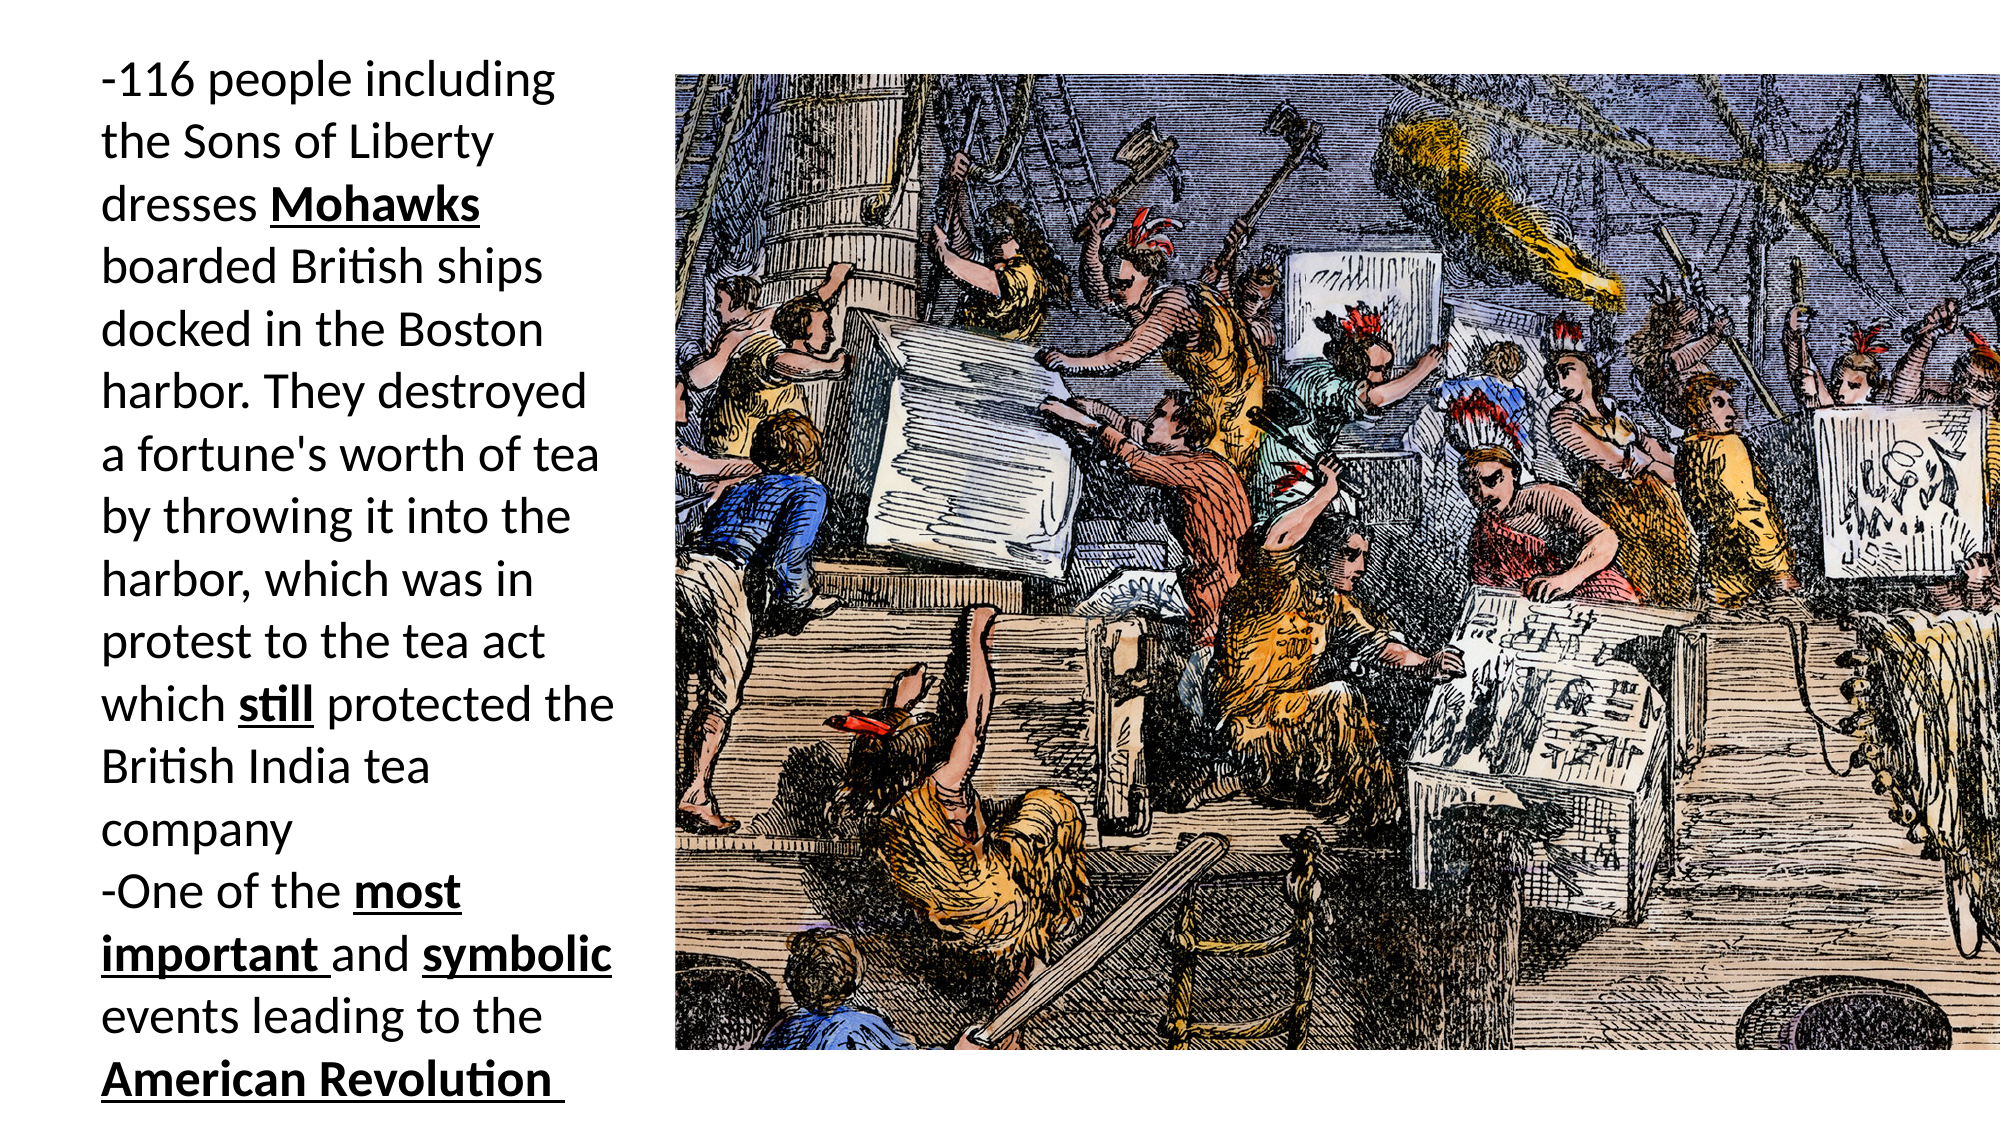

-116 people including the Sons of Liberty dresses Mohawks boarded British ships docked in the Boston harbor. They destroyed a fortune's worth of tea by throwing it into the harbor, which was in protest to the tea act which still protected the British India tea company
-One of the most important and symbolic events leading to the American Revolution